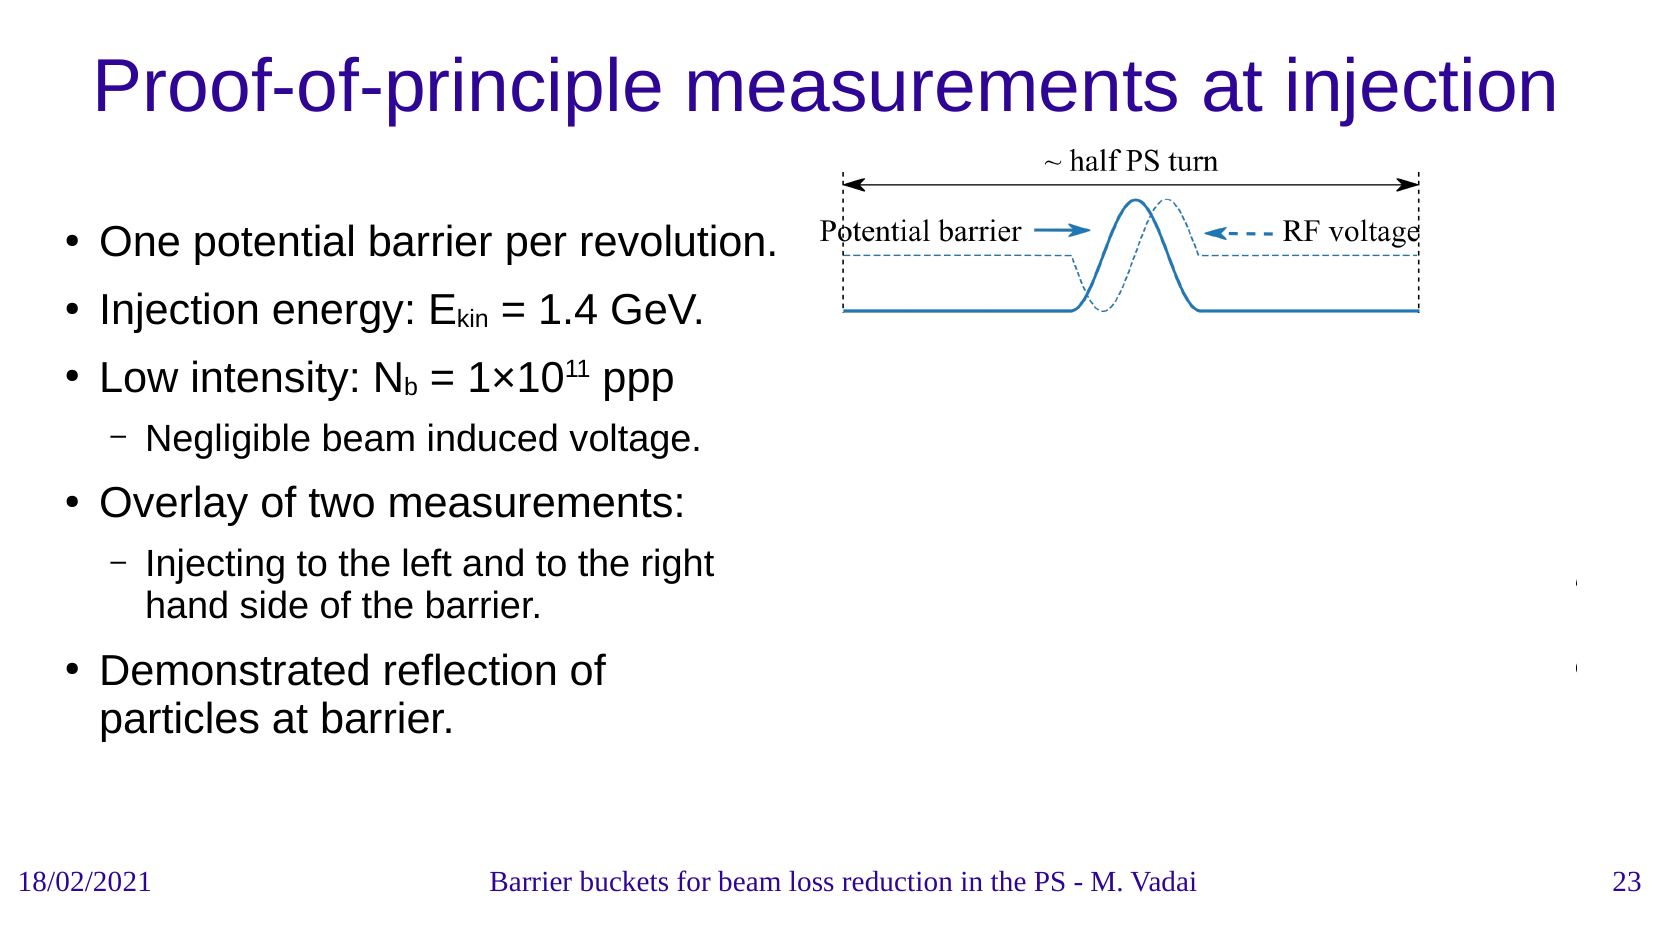

# Proof-of-principle measurements at injection
One potential barrier per revolution.
Injection energy: Ekin = 1.4 GeV.
Low intensity: Nb = 1×1011 ppp
Negligible beam induced voltage.
Overlay of two measurements:
Injecting to the left and to the right hand side of the barrier.
Demonstrated reflection of
particles at barrier.
Consecutive turns
18/02/2021
Barrier buckets for beam loss reduction in the PS - M. Vadai
23